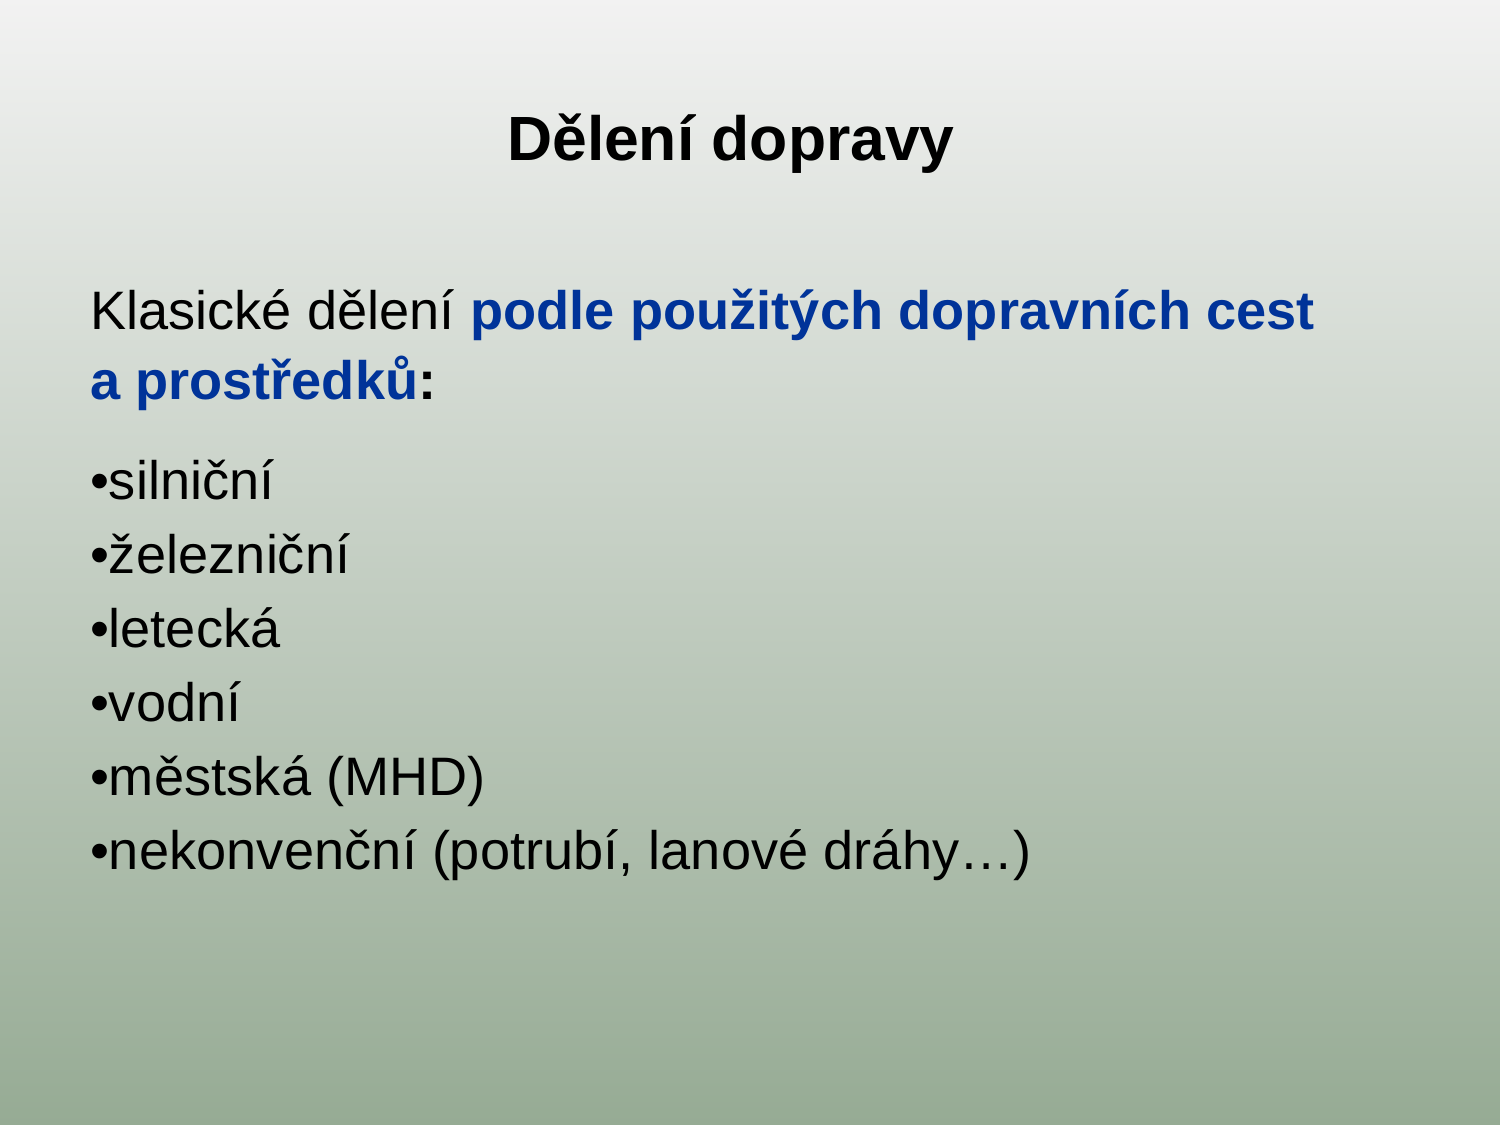

# Dělení dopravy
Klasické dělení podle použitých dopravních cest
a prostředků:
silniční
železniční
letecká
vodní
městská (MHD)
nekonvenční (potrubí, lanové dráhy…)